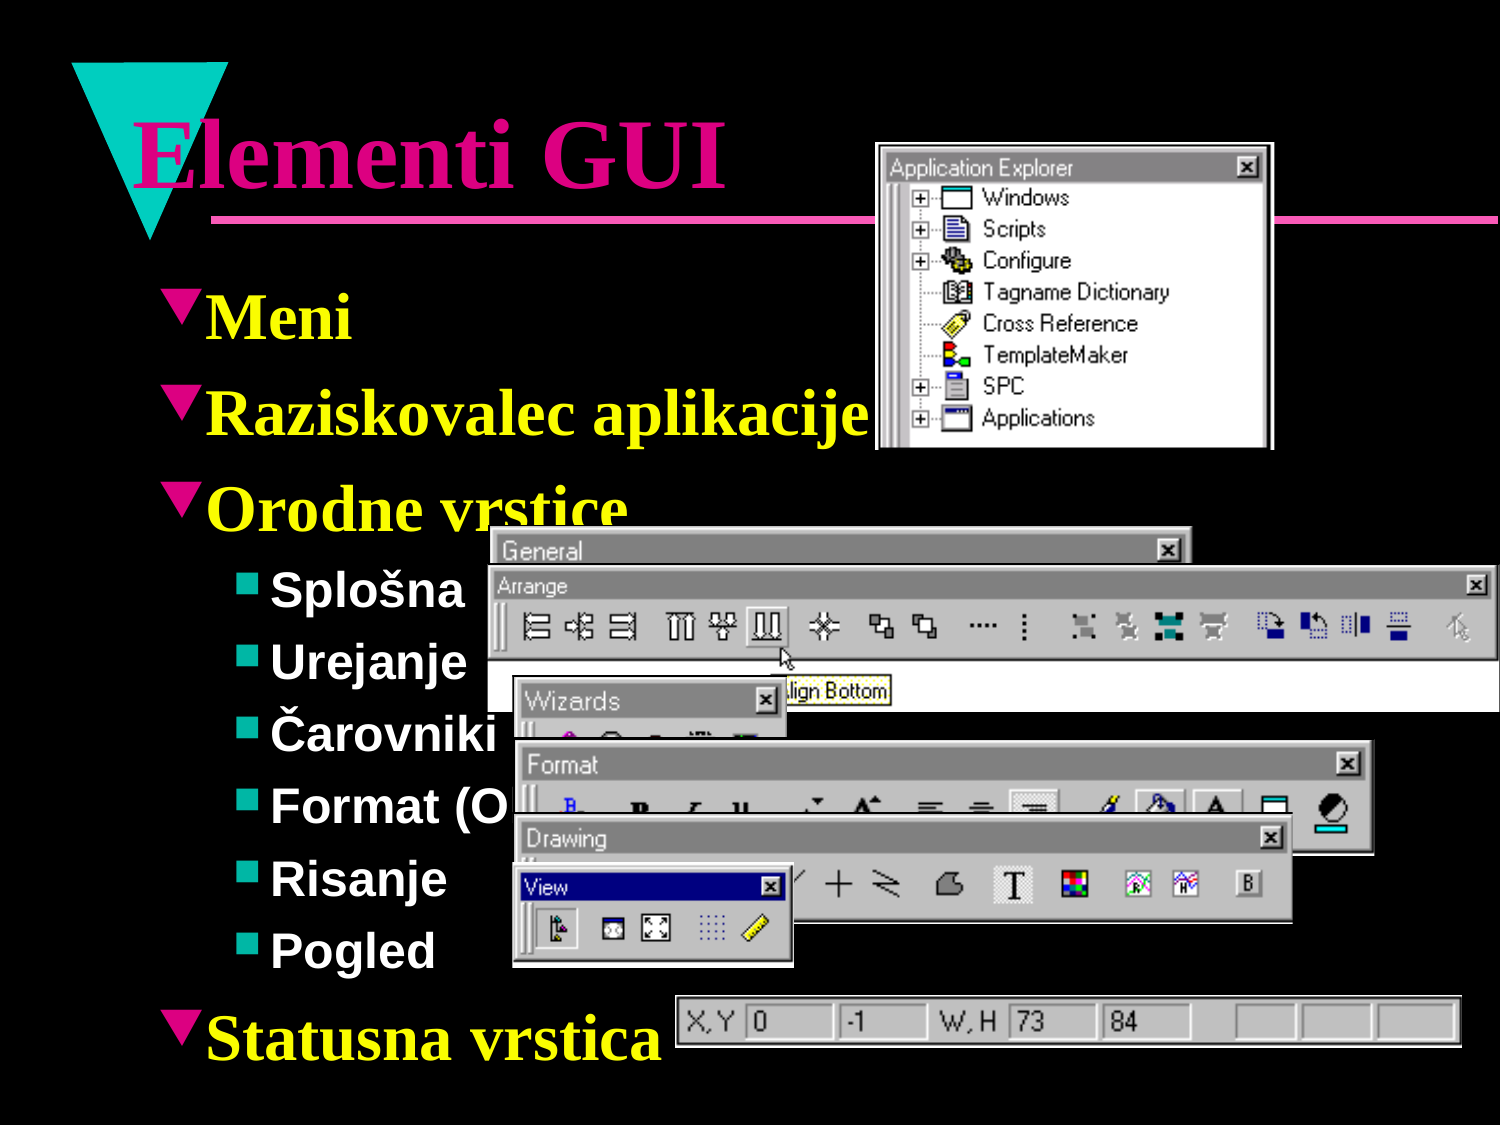

# Elementi GUI
Meni
Raziskovalec aplikacije
Orodne vrstice
Splošna
Urejanje
Čarovniki
Format (Oblikovanje besedila)
Risanje
Pogled
Statusna vrstica
RVP2
Orodja - Razvojno okolje (Window Maker)
10